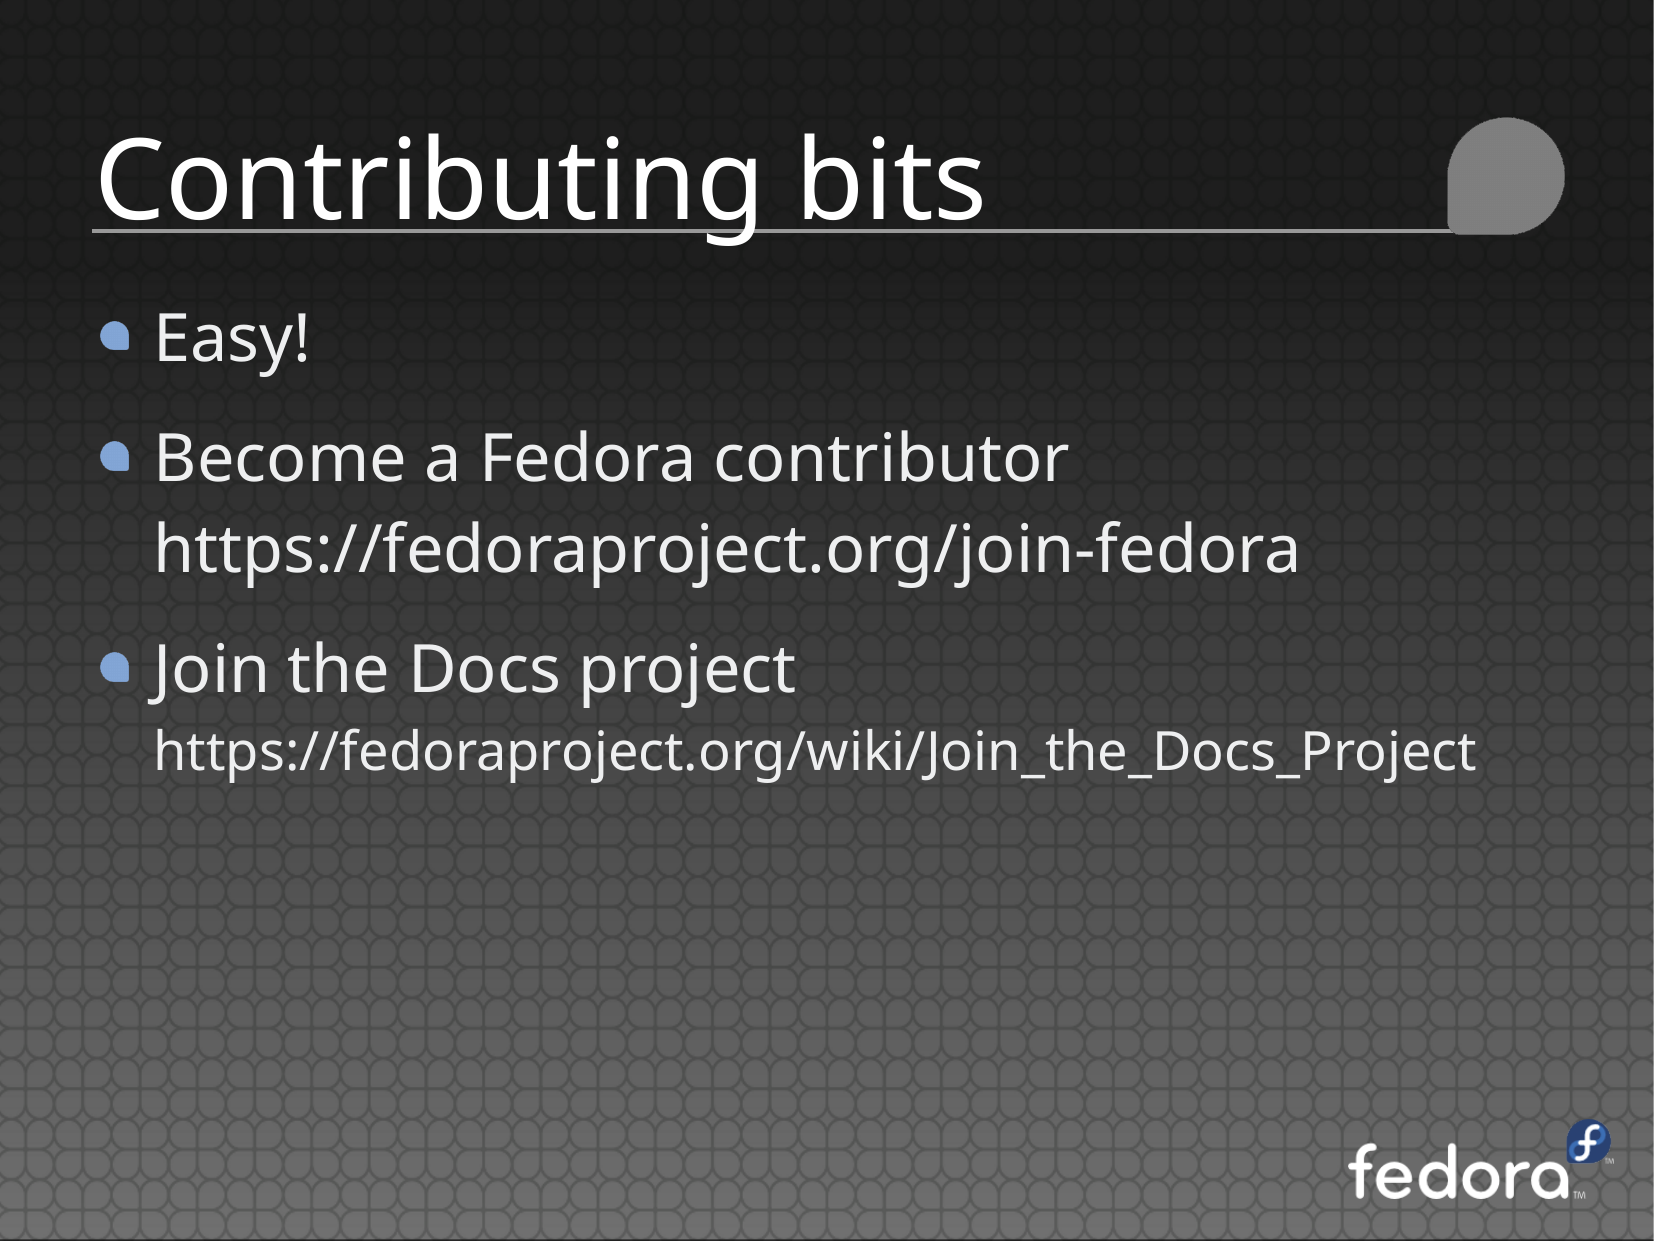

Contributing bits
# Easy!
Become a Fedora contributor
https://fedoraproject.org/join-fedora
Join the Docs project
https://fedoraproject.org/wiki/Join_the_Docs_Project